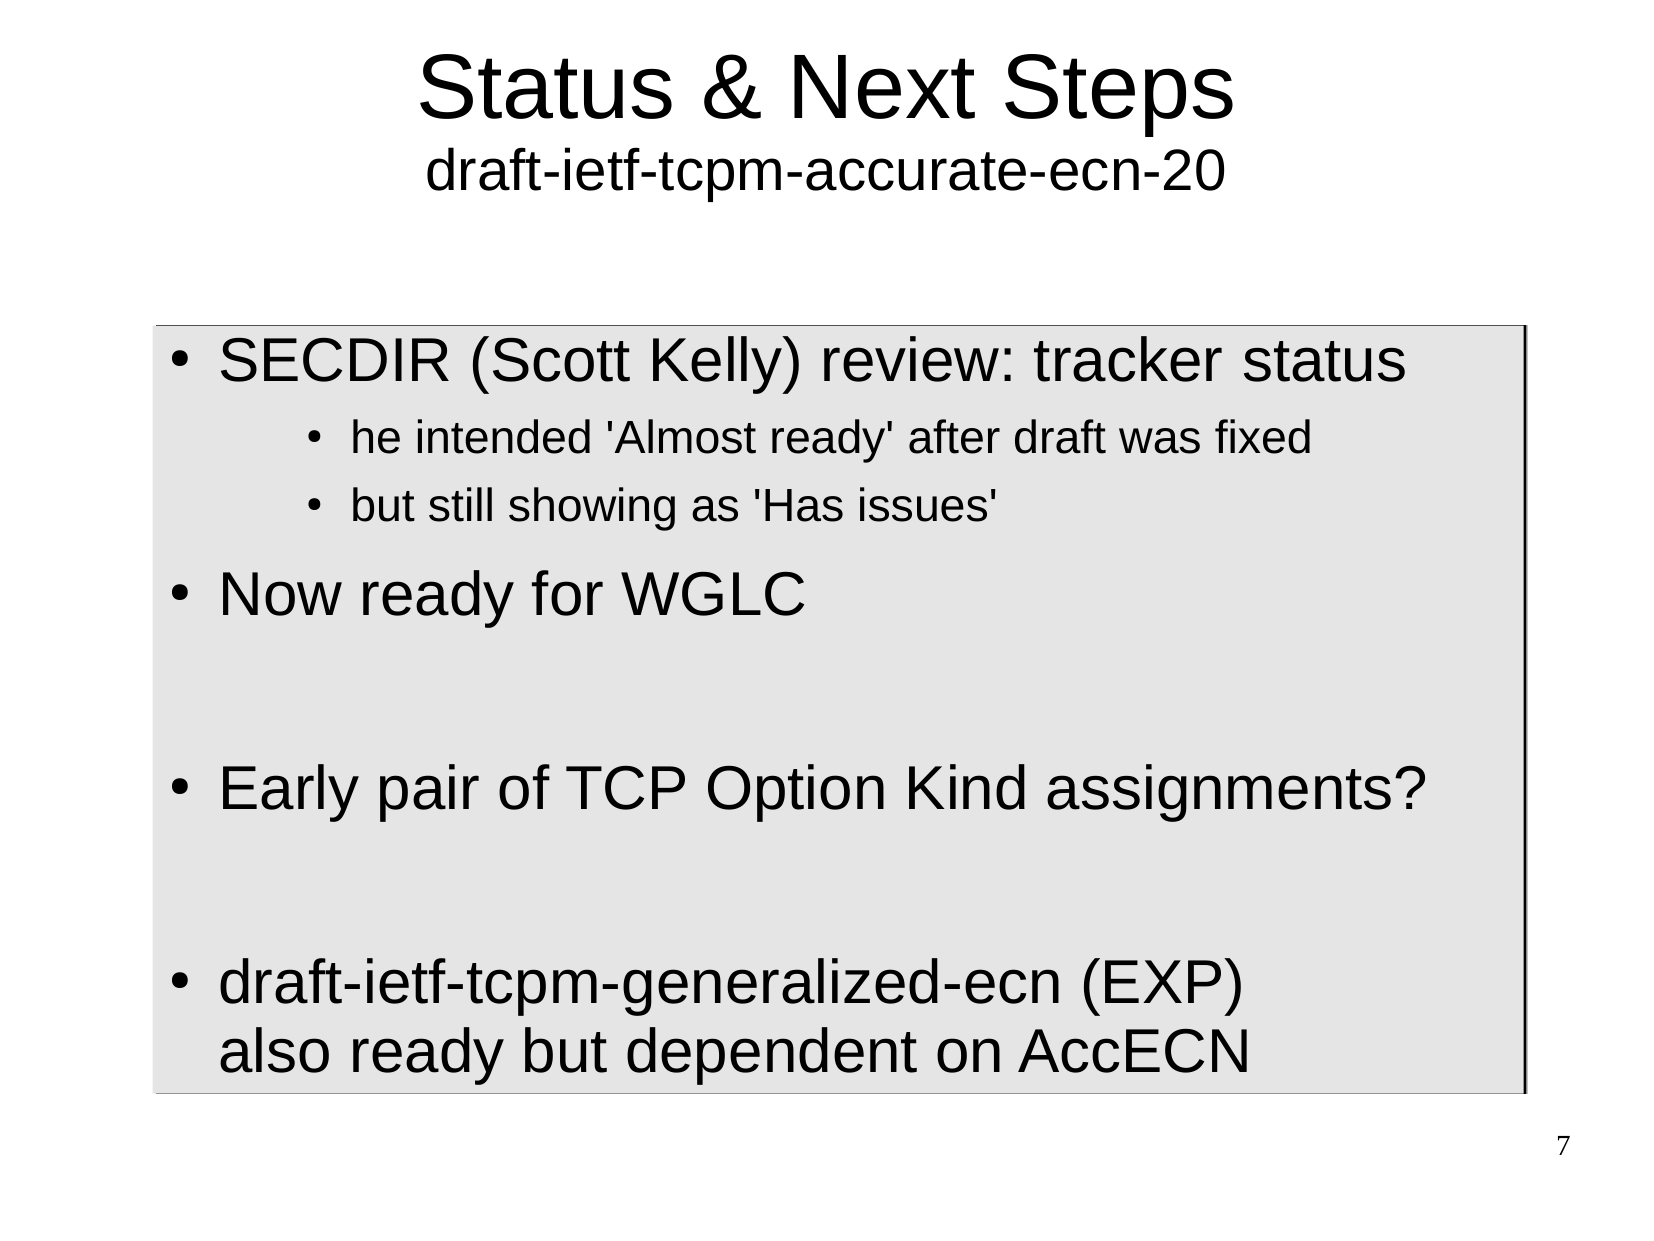

# Status & Next Steps draft-ietf-tcpm-accurate-ecn-20
SECDIR (Scott Kelly) review: tracker status
he intended 'Almost ready' after draft was fixed
but still showing as 'Has issues'
Now ready for WGLC
Early pair of TCP Option Kind assignments?
draft-ietf-tcpm-generalized-ecn (EXP)
also ready but dependent on AccECN
7